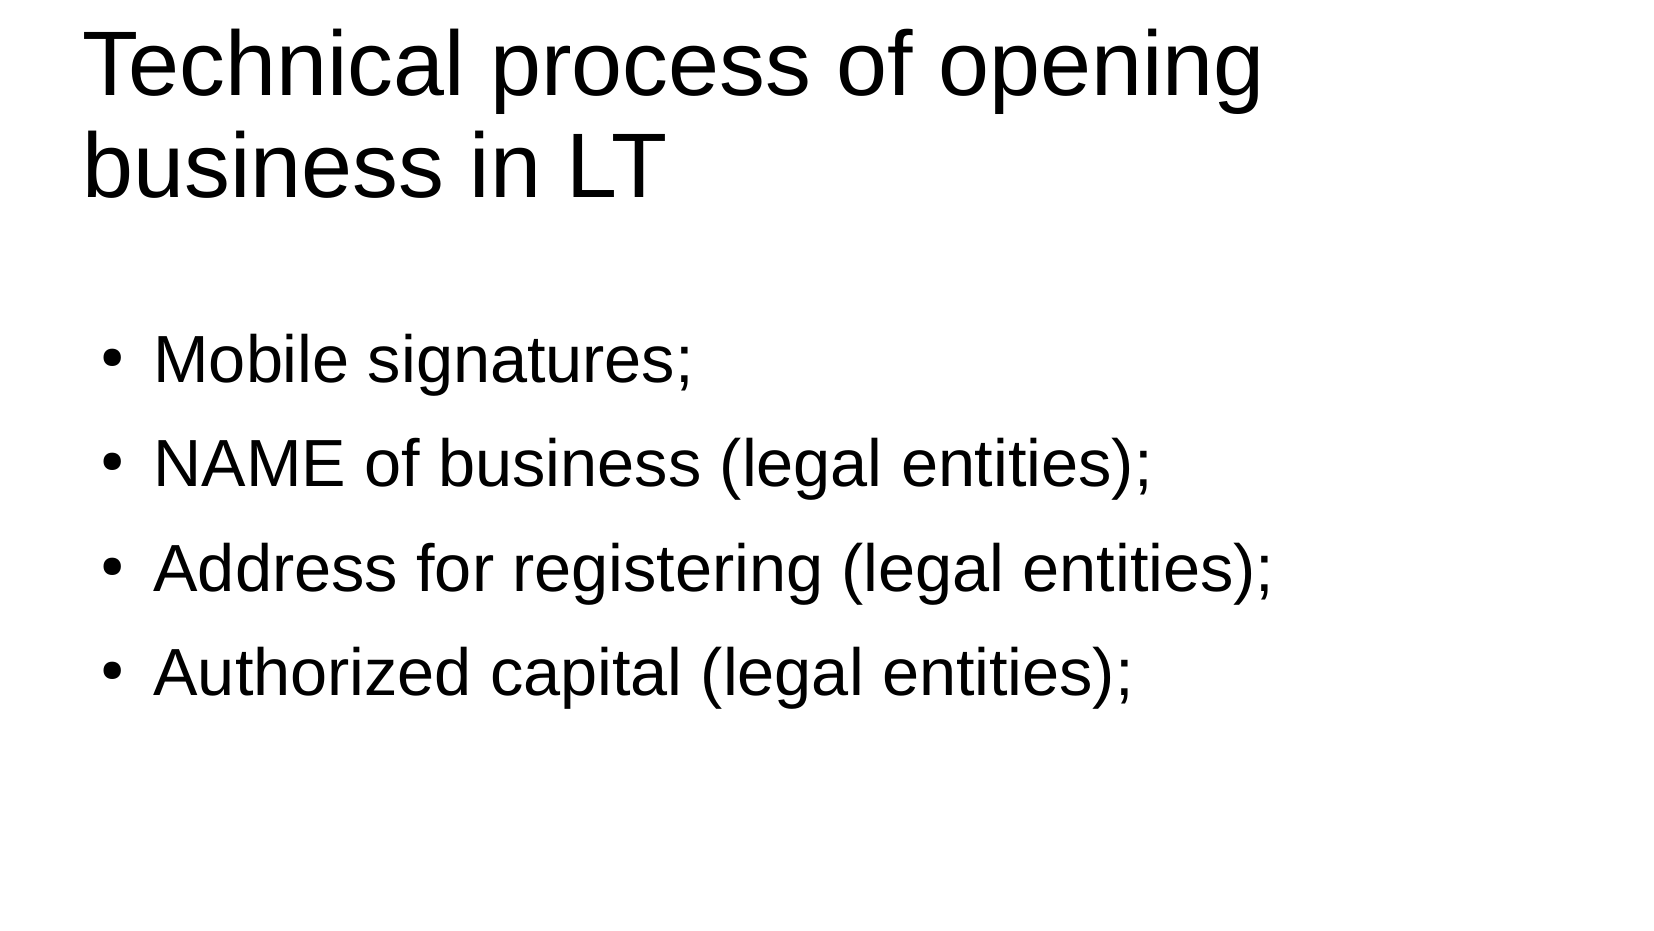

# Technical process of opening business in LT
Mobile signatures;
NAME of business (legal entities);
Address for registering (legal entities);
Authorized capital (legal entities);